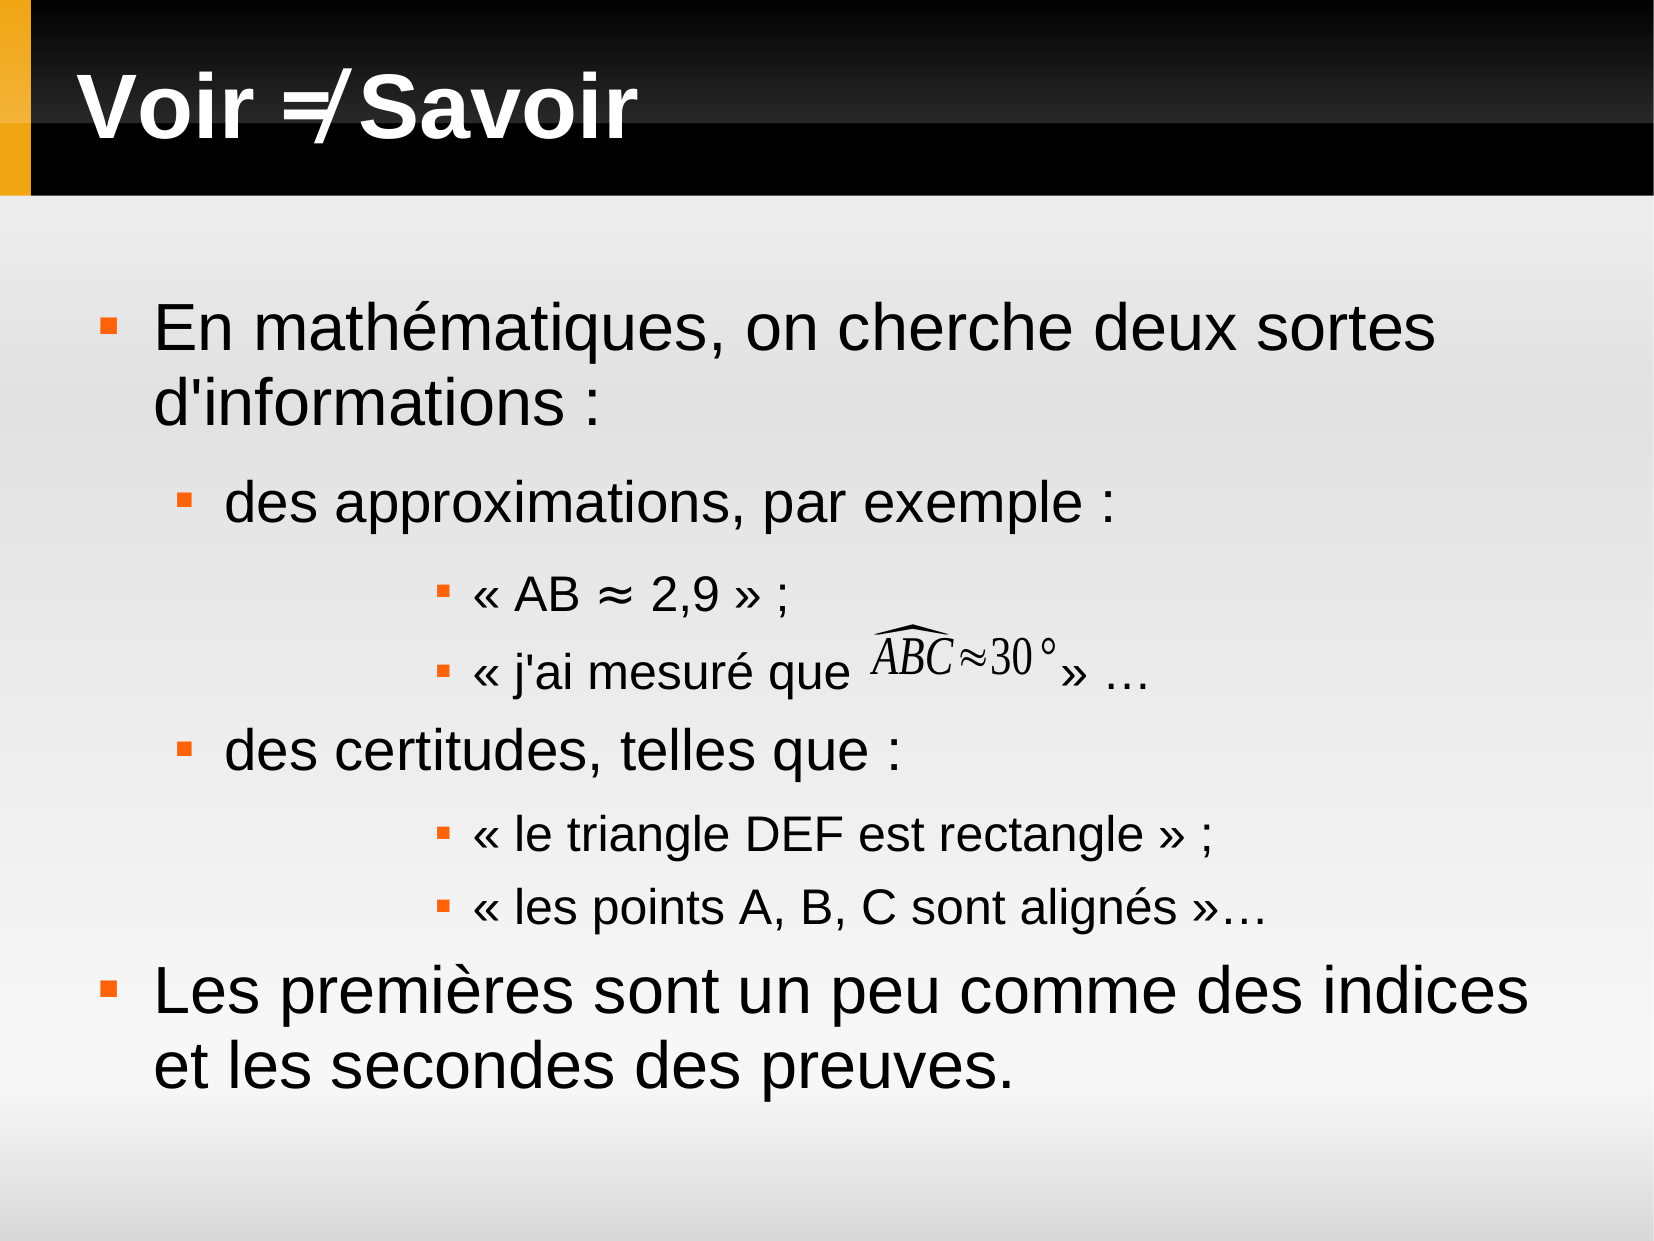

Voir ≠ Savoir
# En mathématiques, on cherche deux sortes d'informations :
des approximations, par exemple :
« AB ≈ 2,9 » ;
« j'ai mesuré que » …
des certitudes, telles que :
« le triangle DEF est rectangle » ;
« les points A, B, C sont alignés »…
Les premières sont un peu comme des indices et les secondes des preuves.